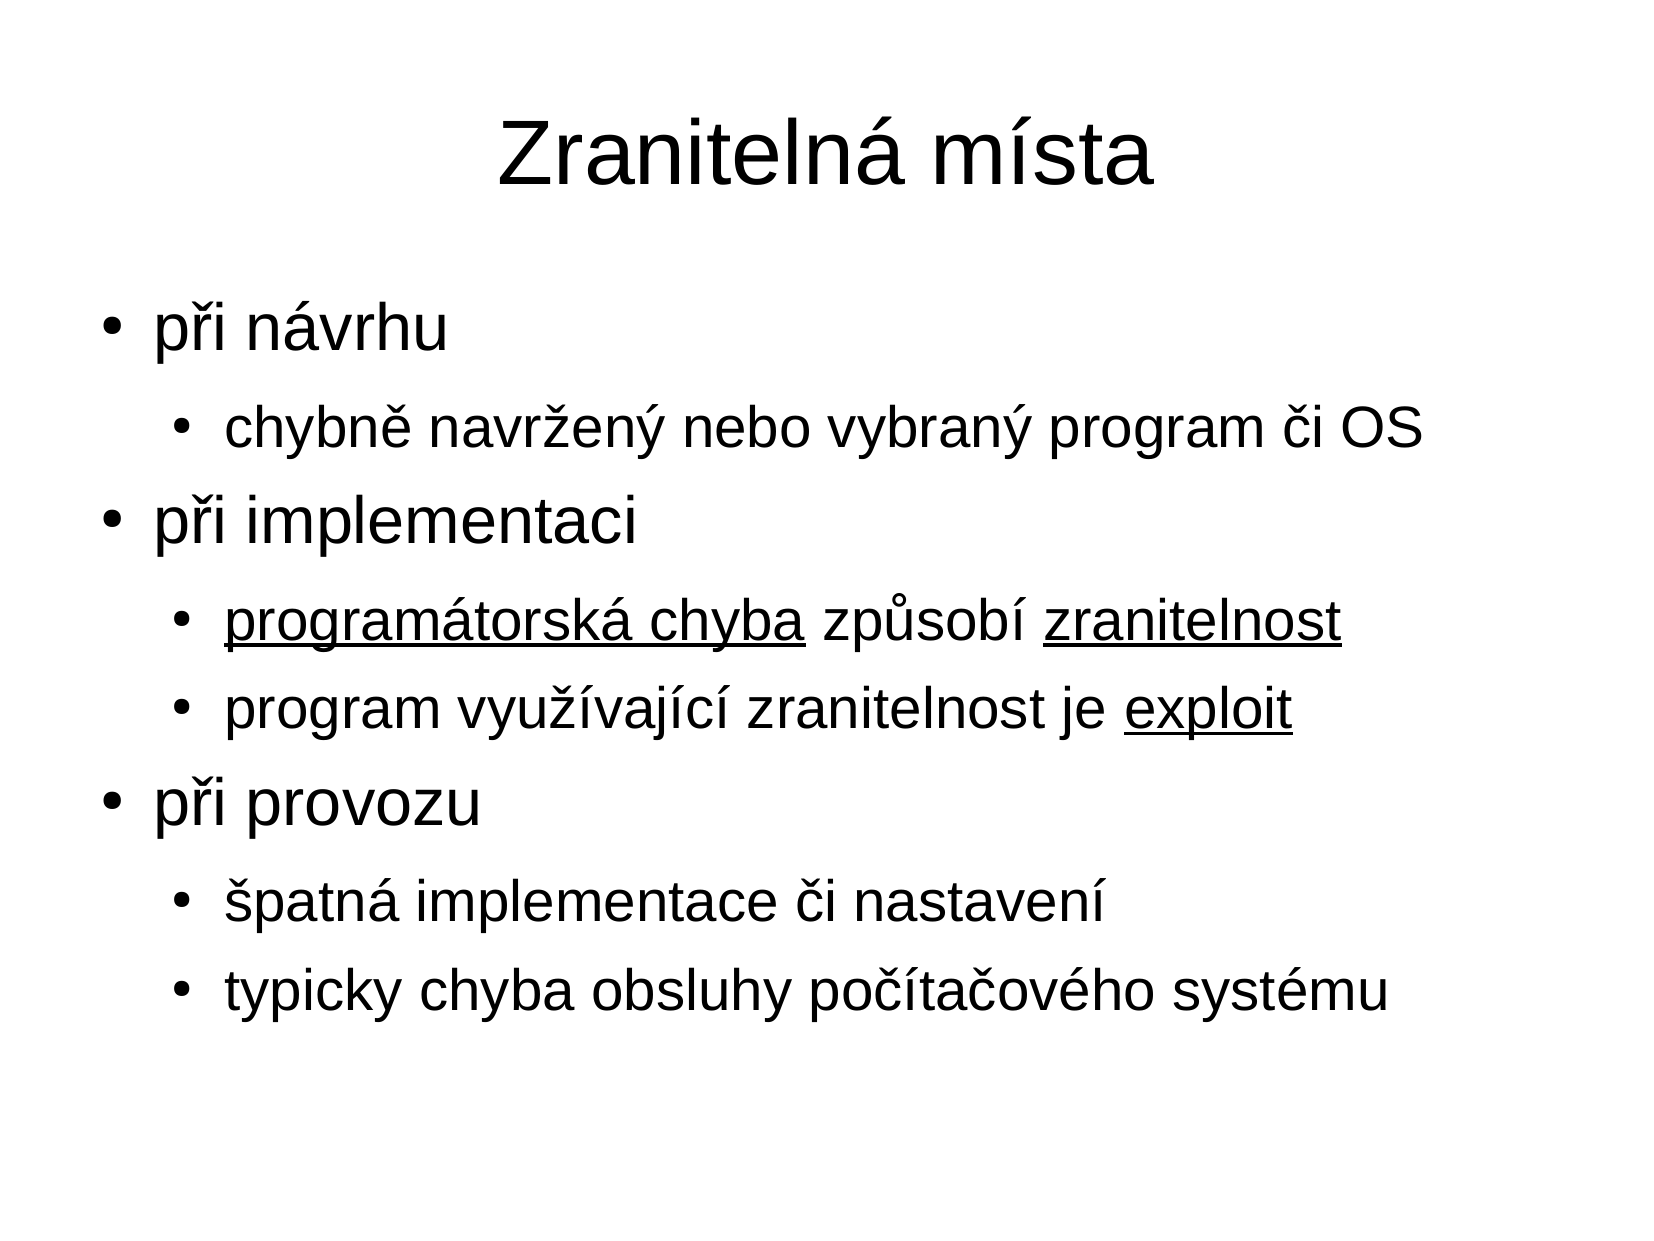

# Zranitelná místa
při návrhu
chybně navržený nebo vybraný program či OS
při implementaci
programátorská chyba způsobí zranitelnost
program využívající zranitelnost je exploit
při provozu
špatná implementace či nastavení
typicky chyba obsluhy počítačového systému